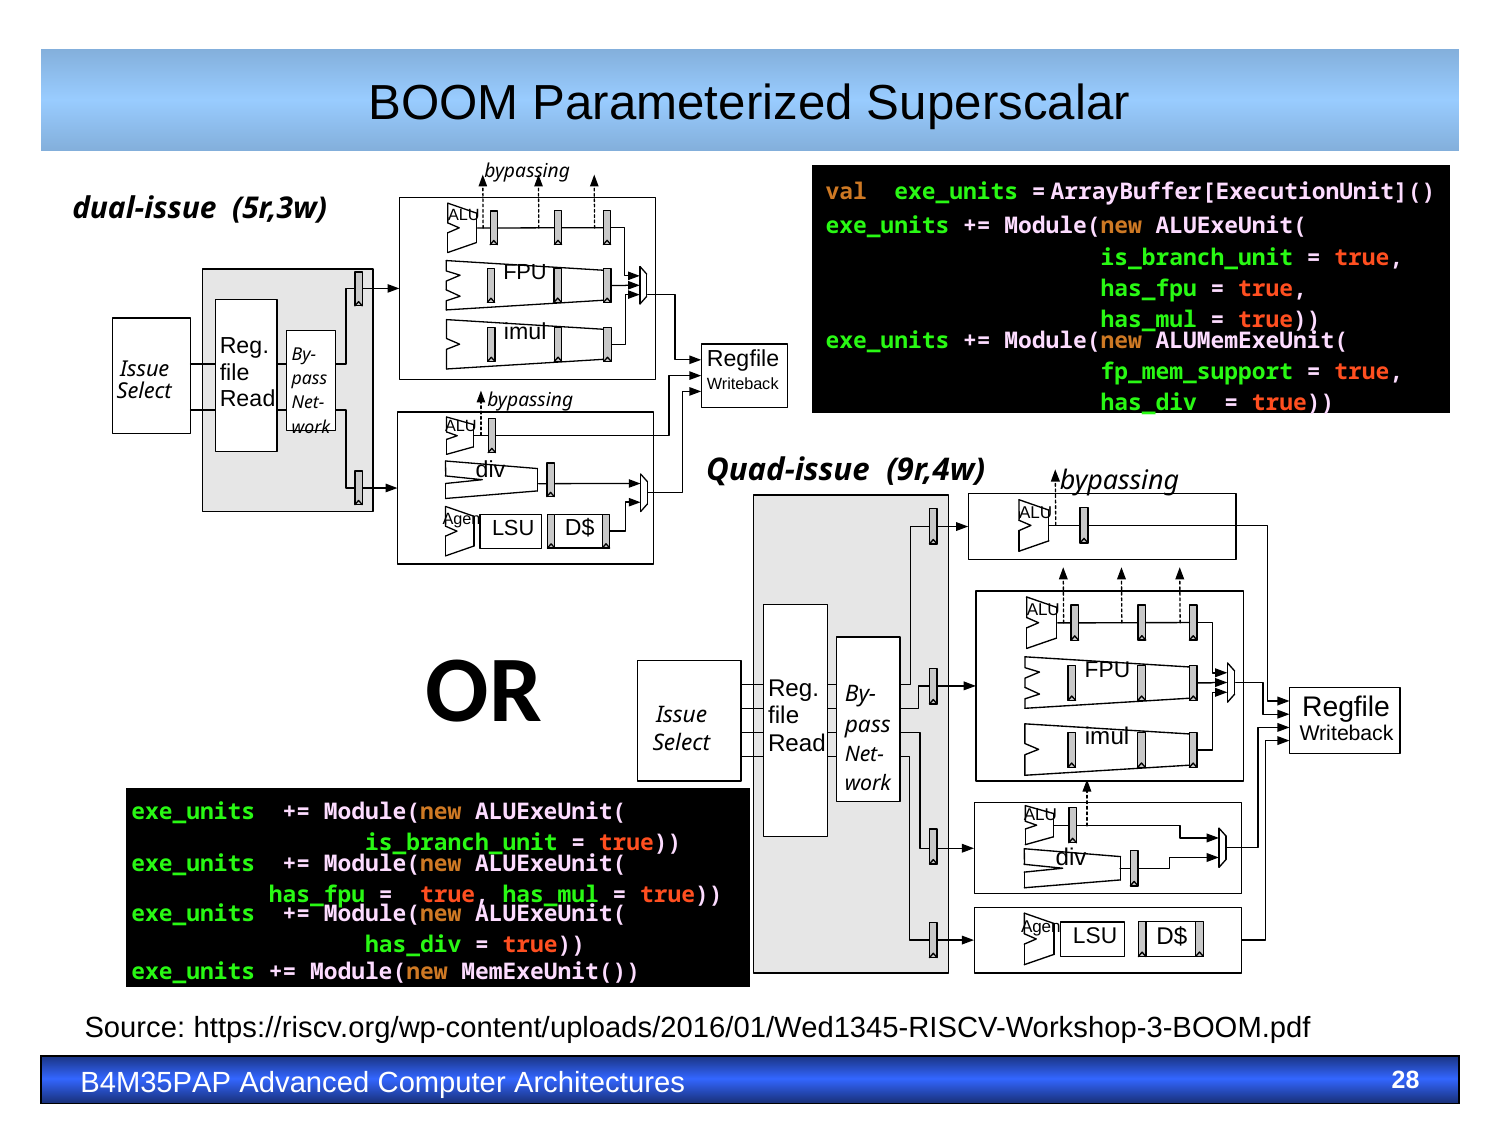

# BOOM Parameterized Superscalar
bypassing
val exe_units =	ArrayBuffer[ExecutionUnit]()
dual-issue (5r,3w)
ALU
exe_units += Module(new ALUExeUnit(
 is_branch_unit = true,
 has_fpu = true,
 has_mul = true))
FPU
imul
exe_units += Module(new ALUMemExeUnit(
 fp_mem_support = true,
 has_div = true))
Reg.
file
Read
By-
pass
Net-
work
Regfile
Issue
Select
Writeback
bypassing
ALU
Quad-issue (9r,4w)
div
bypassing
ALU
Agen
D$
LSU
ALU
OR
FPU
Reg.
file
Read
By-
pass
Net-
work
Regfile
Issue
Writeback
imul
Select
exe_units += Module(new ALUExeUnit(
 is_branch_unit = true))
ALU
div
exe_units += Module(new ALUExeUnit(
 has_fpu = true, has_mul = true))
exe_units += Module(new ALUExeUnit(
 has_div = true))
Agen
D$
LSU
exe_units += Module(new MemExeUnit())
Source: https://riscv.org/wp-content/uploads/2016/01/Wed1345-RISCV-Workshop-3-BOOM.pdf